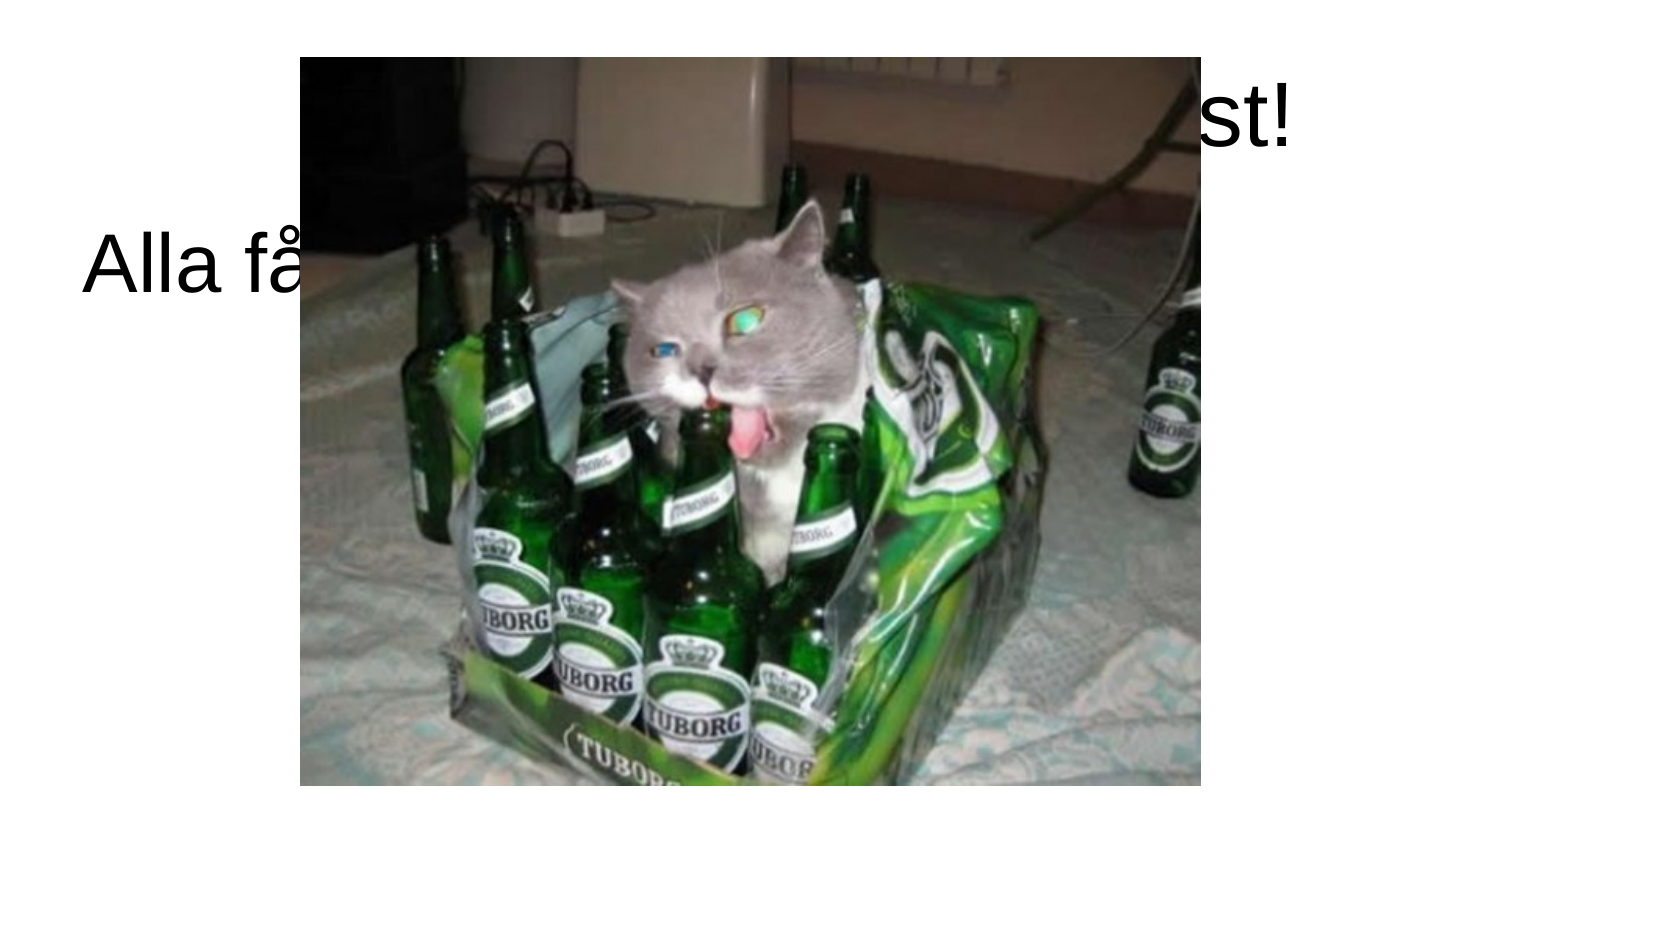

# Saved the best for last!
Alla får pizza!